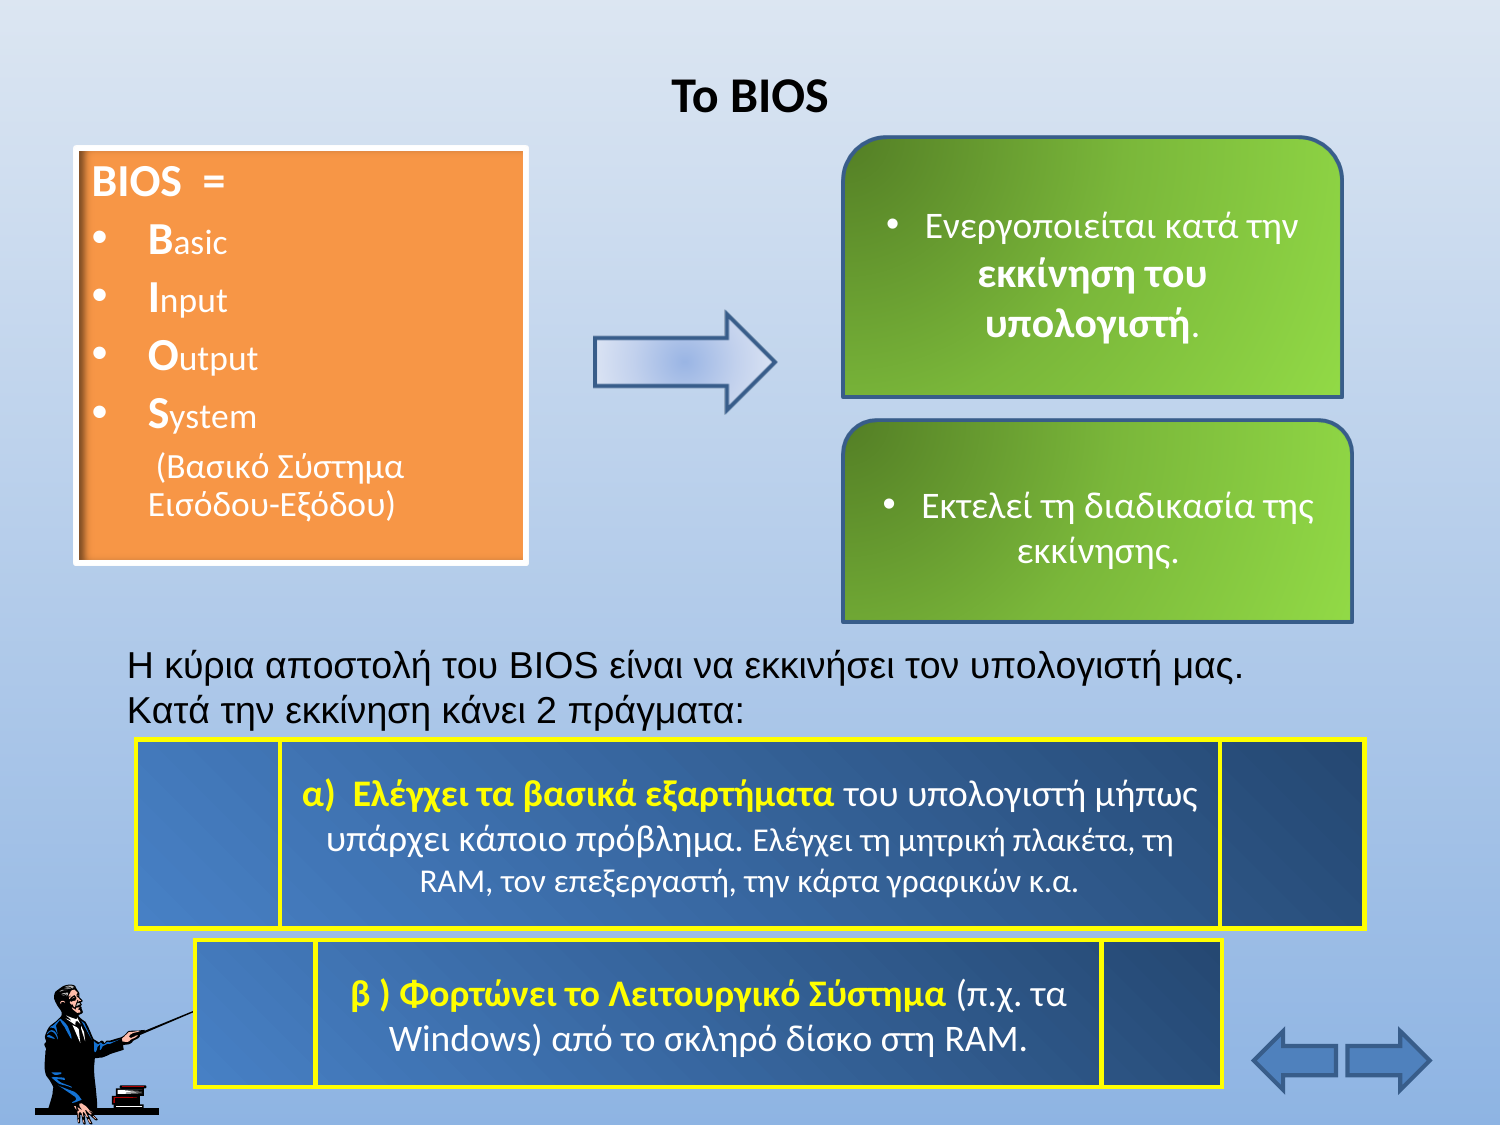

# Το BIOS
 Ενεργοποιείται κατά την εκκίνηση του υπολογιστή.
BIOS =
Basic
Input
Output
System
 (Βασικό Σύστημα Εισόδου-Εξόδου)
 Εκτελεί τη διαδικασία της εκκίνησης.
Η κύρια αποστολή του BIOS είναι να εκκινήσει τον υπολογιστή μας. Κατά την εκκίνηση κάνει 2 πράγματα:
α) Ελέγχει τα βασικά εξαρτήματα του υπολογιστή μήπως υπάρχει κάποιο πρόβλημα. Ελέγχει τη μητρική πλακέτα, τη RAM, τον επεξεργαστή, την κάρτα γραφικών κ.α.
β ) Φορτώνει το Λειτουργικό Σύστημα (π.χ. τα Windows) από το σκληρό δίσκο στη RAM.